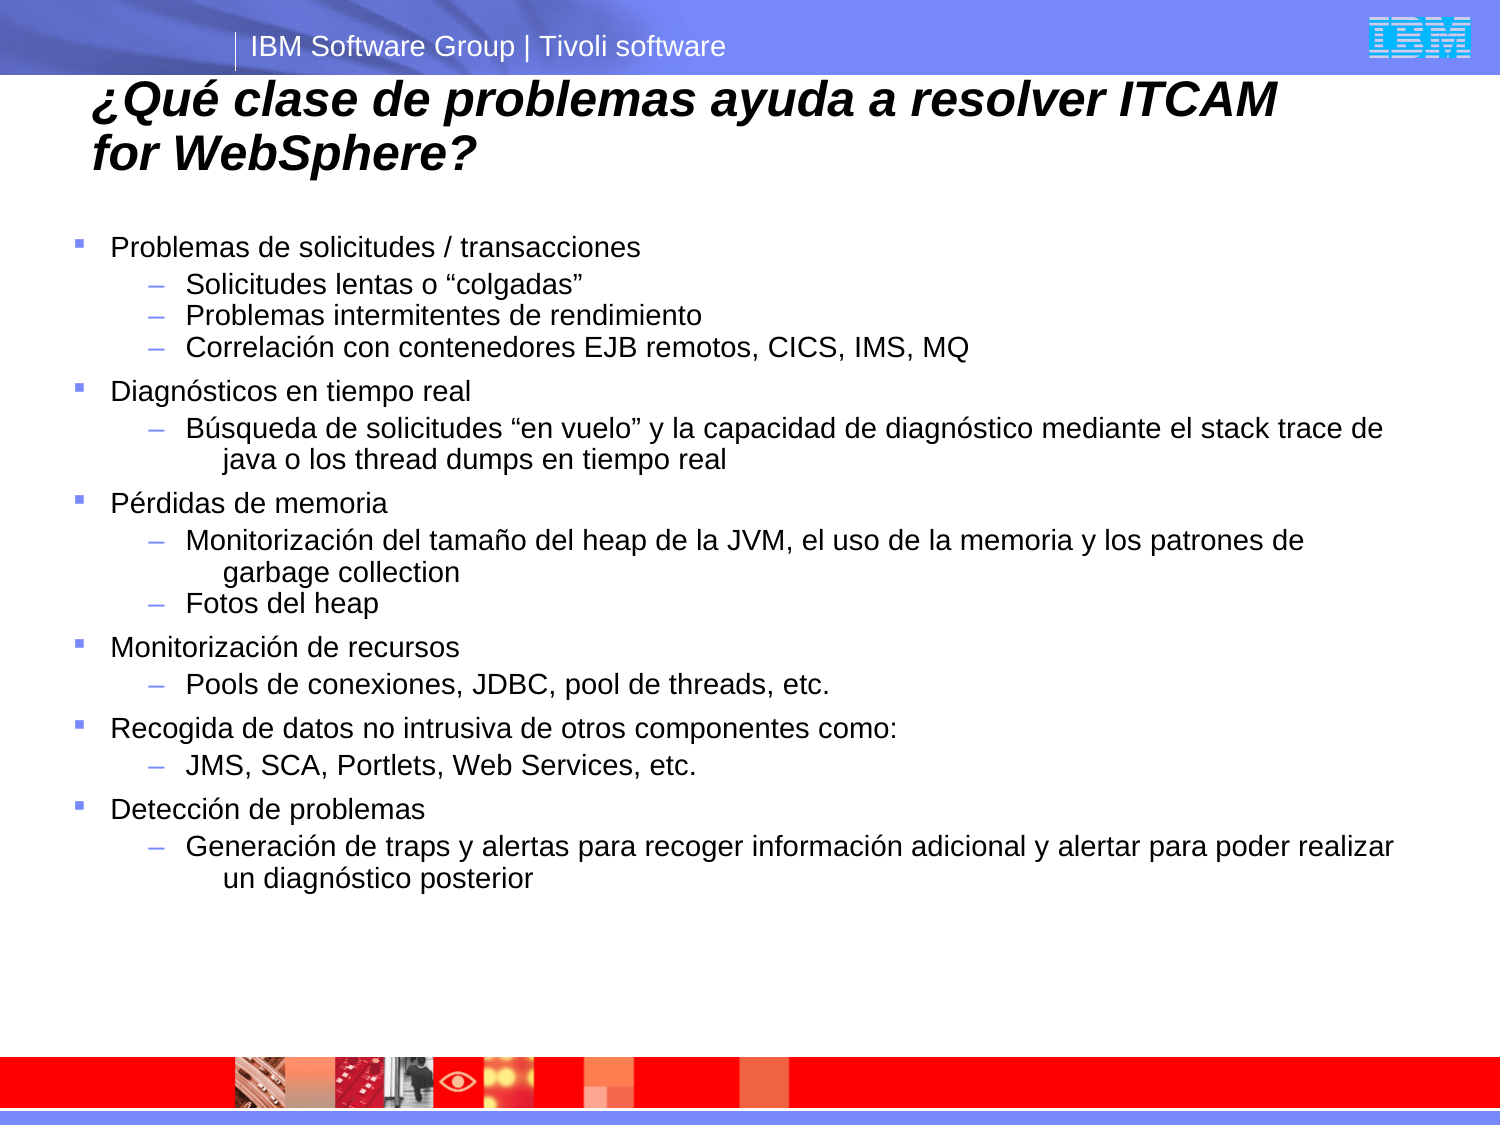

# ¿Qué clase de problemas ayuda a resolver ITCAM for WebSphere?
Problemas de solicitudes / transacciones
Solicitudes lentas o “colgadas”
Problemas intermitentes de rendimiento
Correlación con contenedores EJB remotos, CICS, IMS, MQ
Diagnósticos en tiempo real
Búsqueda de solicitudes “en vuelo” y la capacidad de diagnóstico mediante el stack trace de java o los thread dumps en tiempo real
Pérdidas de memoria
Monitorización del tamaño del heap de la JVM, el uso de la memoria y los patrones de garbage collection
Fotos del heap
Monitorización de recursos
Pools de conexiones, JDBC, pool de threads, etc.
Recogida de datos no intrusiva de otros componentes como:
JMS, SCA, Portlets, Web Services, etc.
Detección de problemas
Generación de traps y alertas para recoger información adicional y alertar para poder realizar un diagnóstico posterior